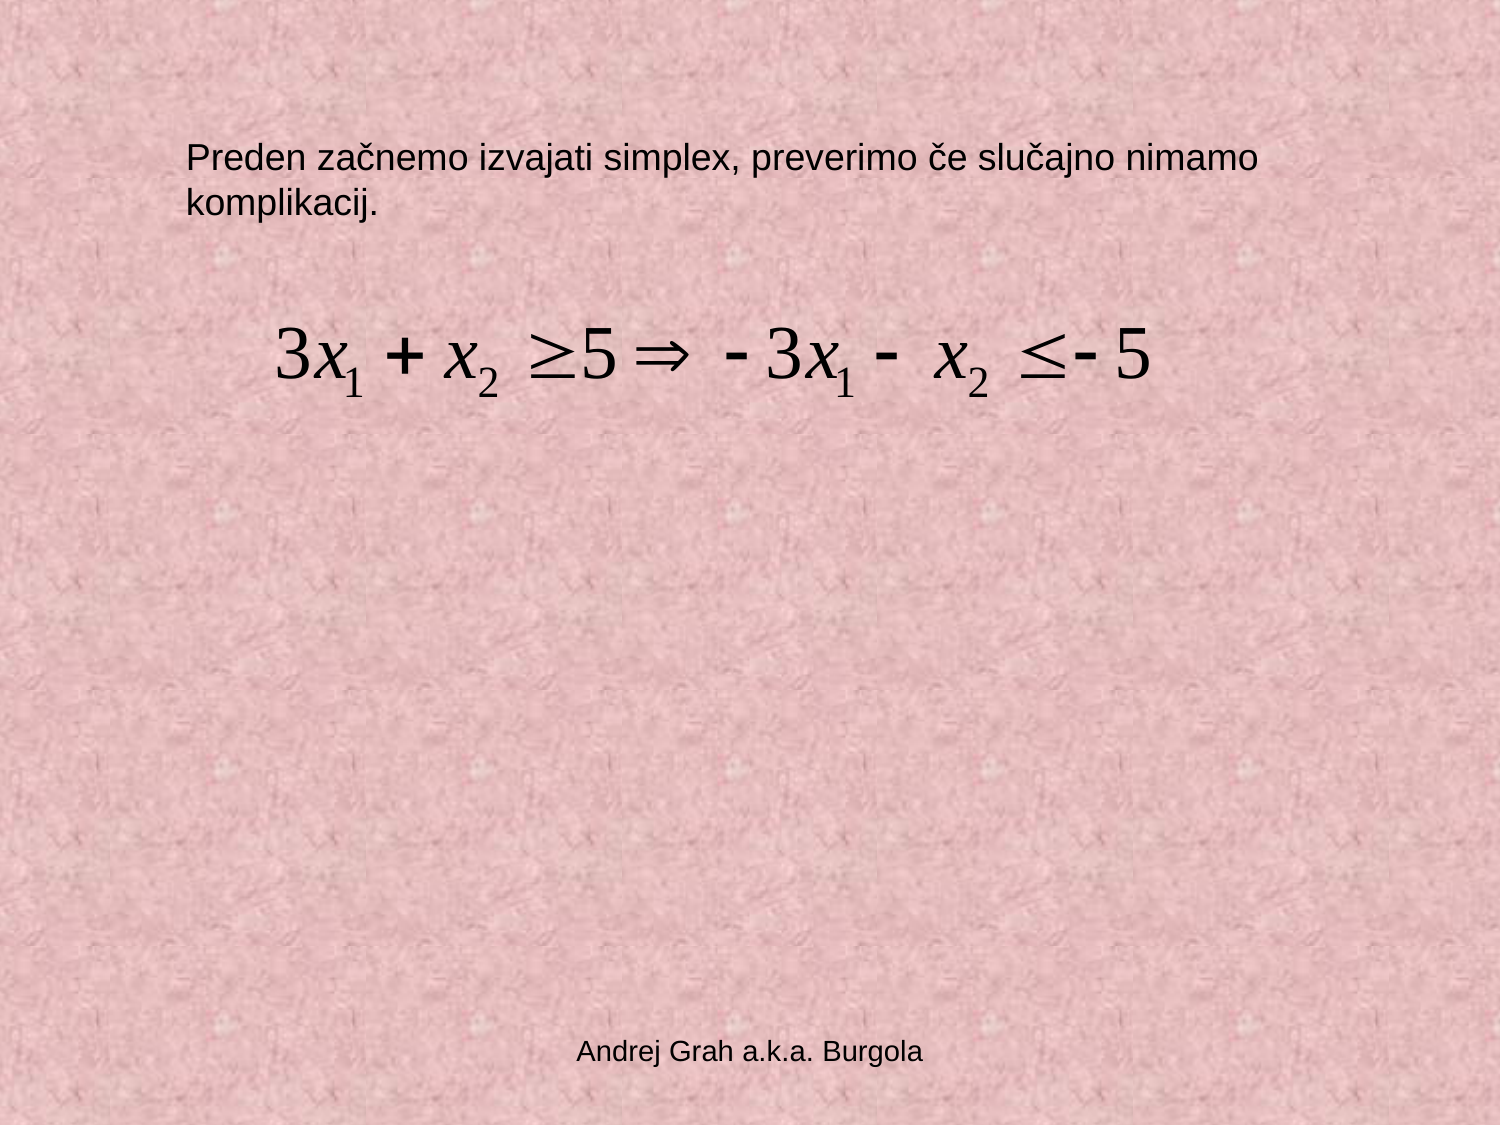

Preden začnemo izvajati simplex, preverimo če slučajno nimamo komplikacij.
Andrej Grah a.k.a. Burgola